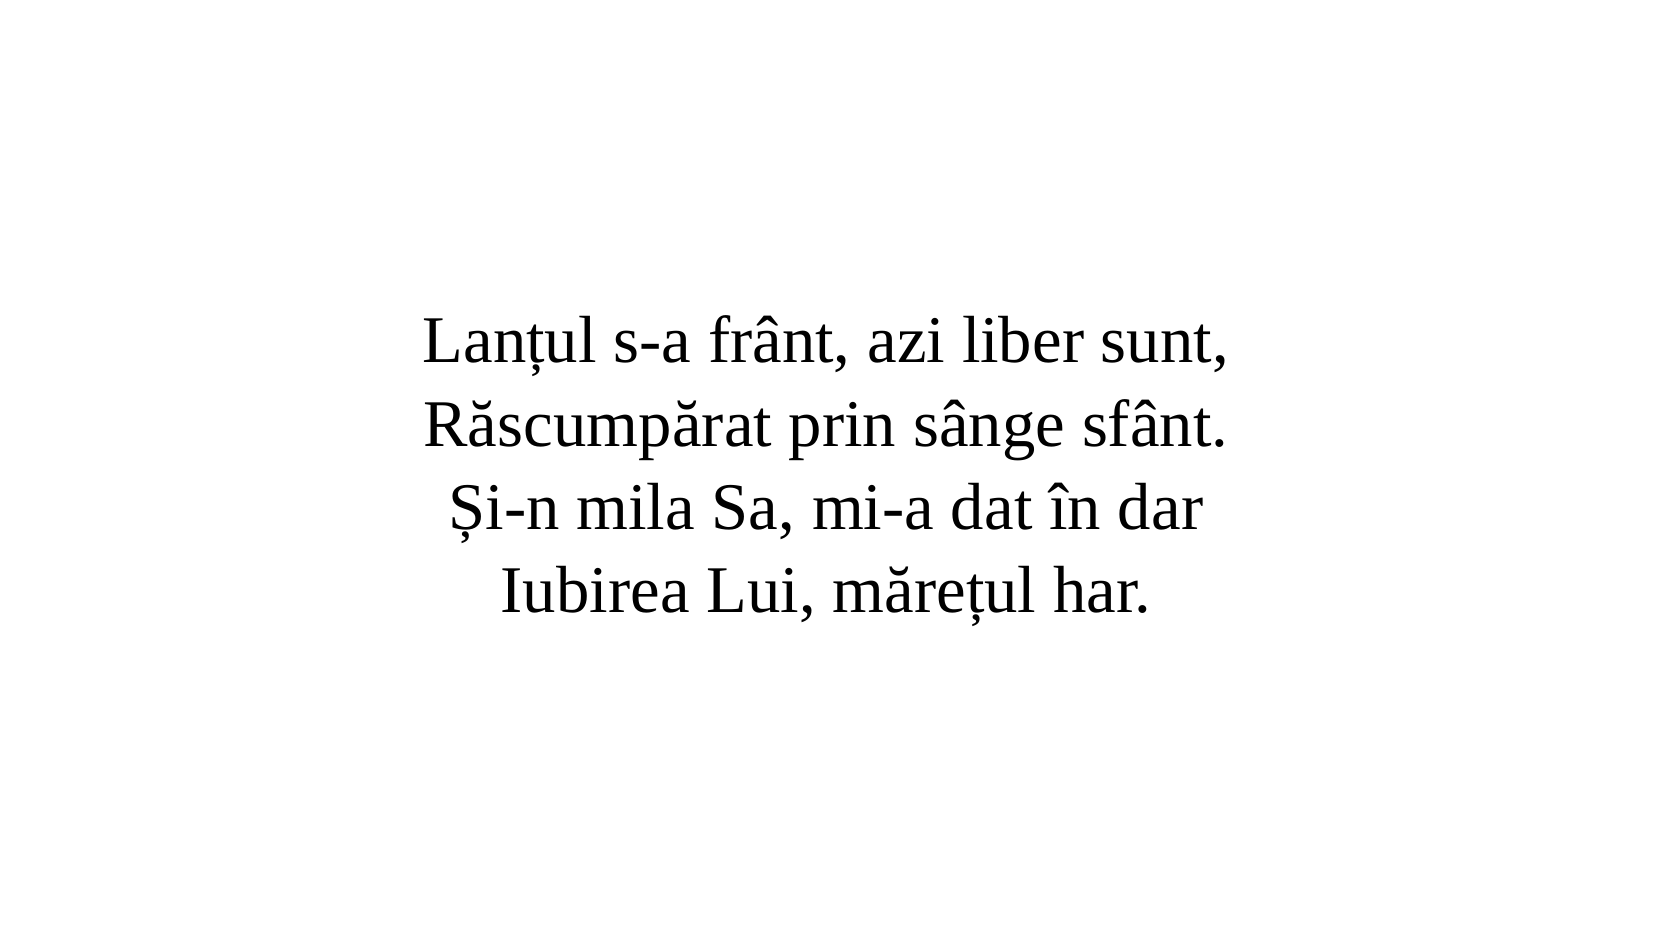

# Lanțul s-a frânt, azi liber sunt,
Răscumpărat prin sânge sfânt.
Și-n mila Sa, mi-a dat în dar
Iubirea Lui, mărețul har.